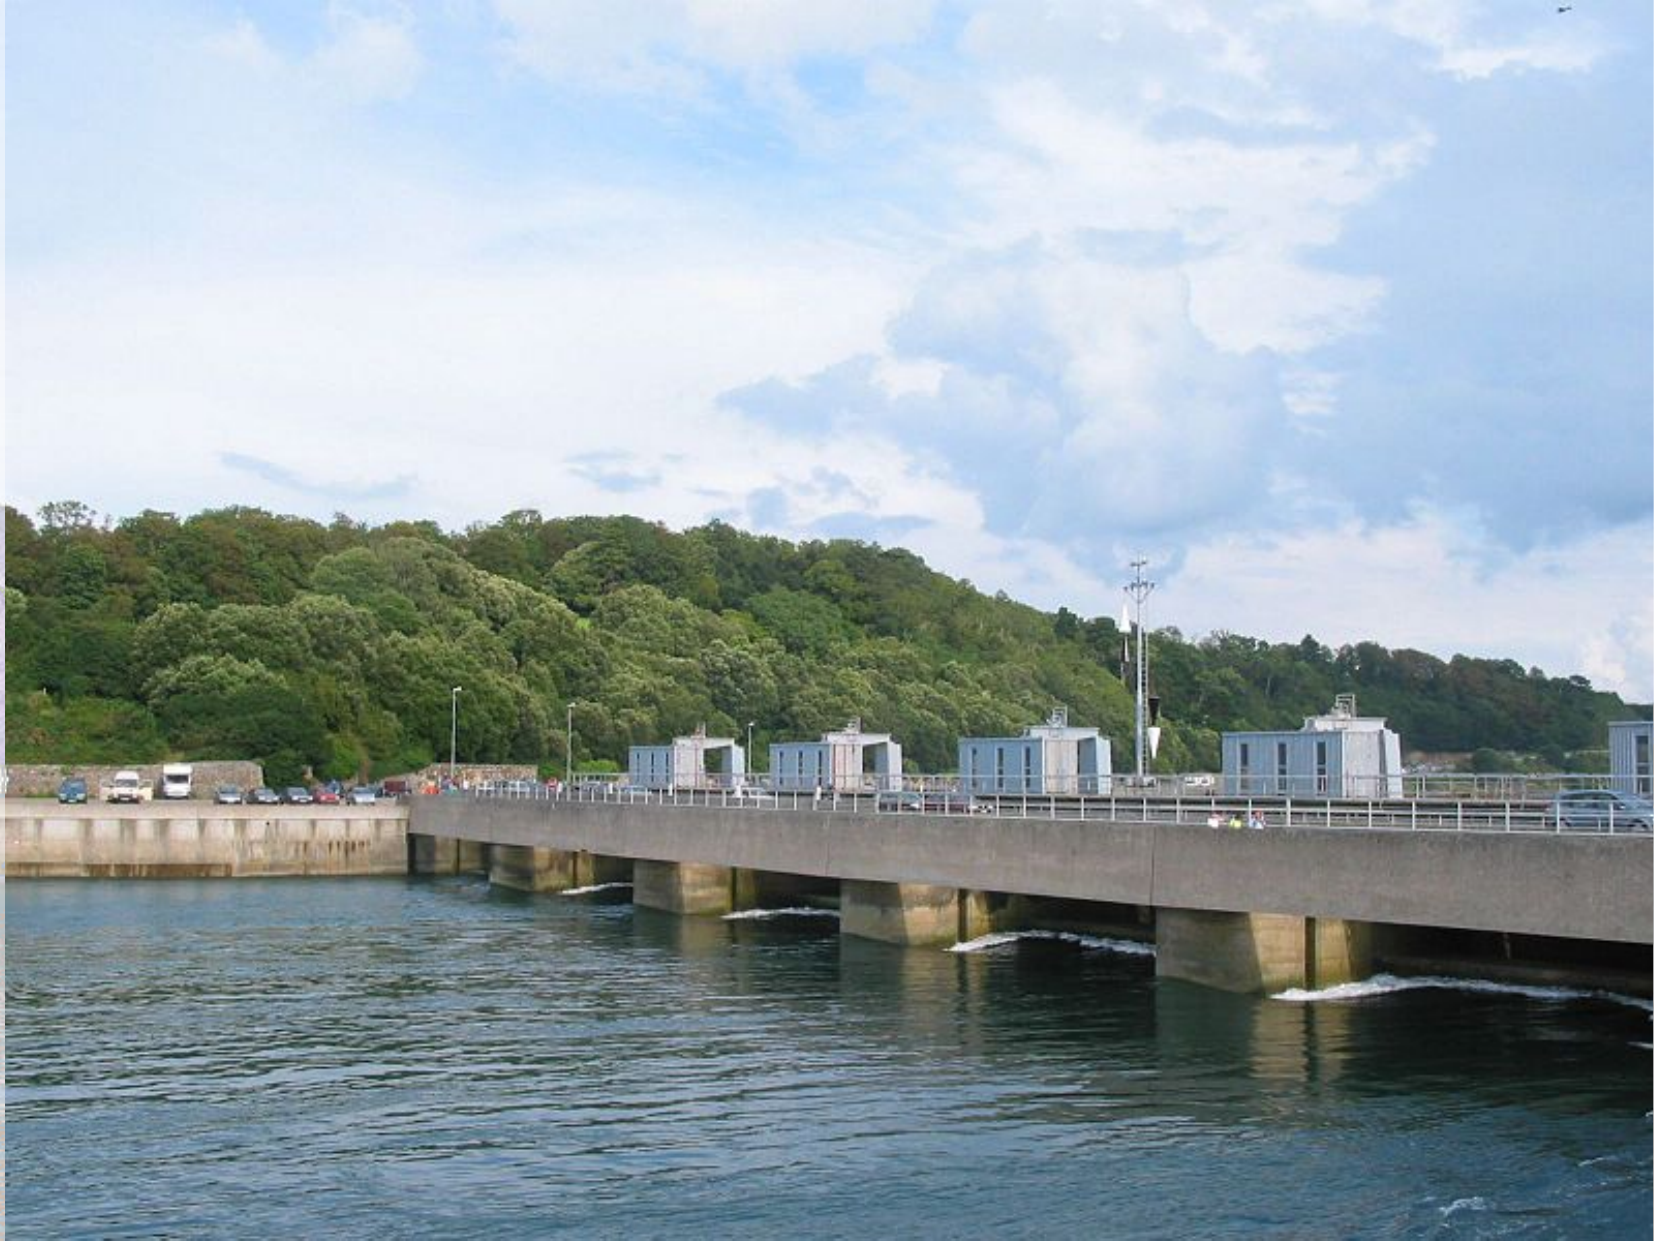

Energía maremotriz
Definición: energía resultante del movimiento de las olas y las mareas
Las turbinas aprovechan la fuerza del agua y la transforma en
energía eléctrica